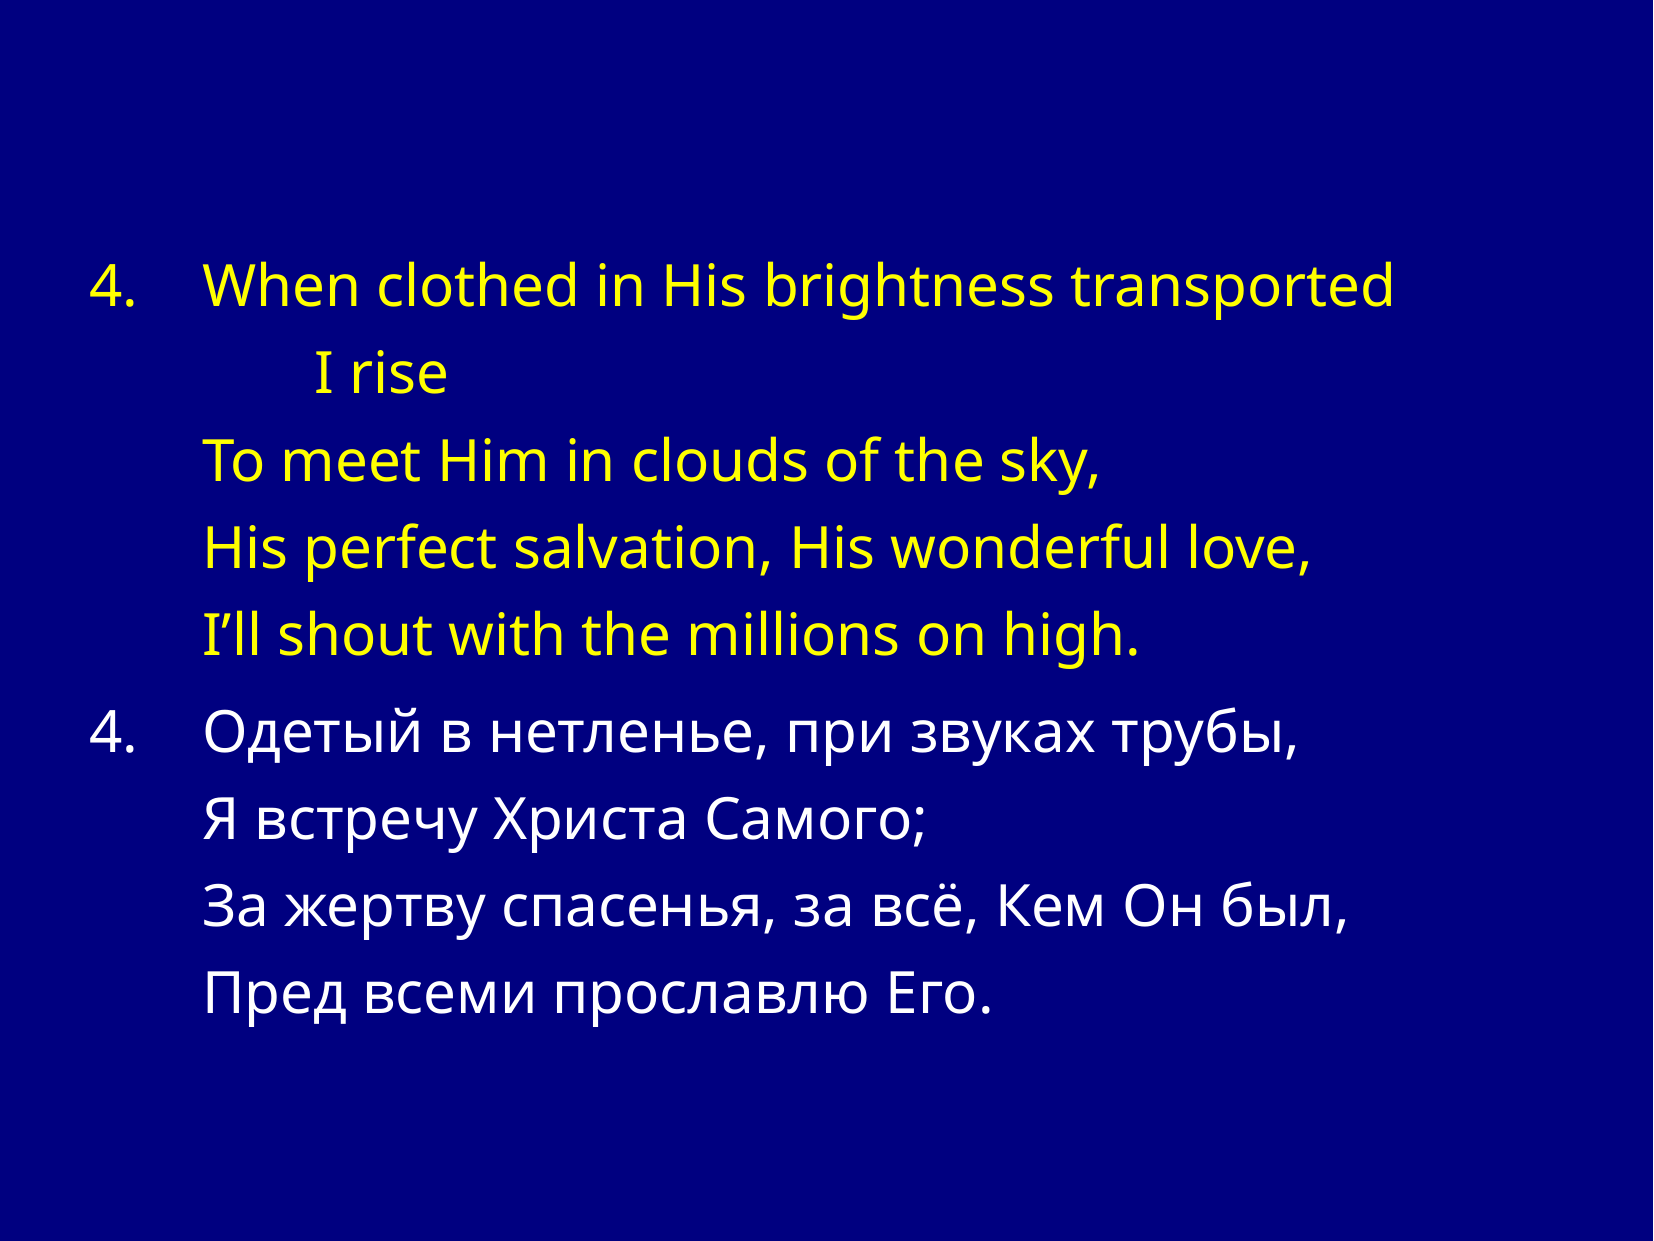

4.	When clothed in His brightness transported
		I rise
	To meet Him in clouds of the sky,
	His perfect salvation, His wonderful love,
	I’ll shout with the millions on high.
4.	Одетый в нетленье, при звуках трубы,
	Я встречу Христа Самого;
	За жертву спасенья, за всё, Кем Он был,
	Пред всеми прославлю Его.